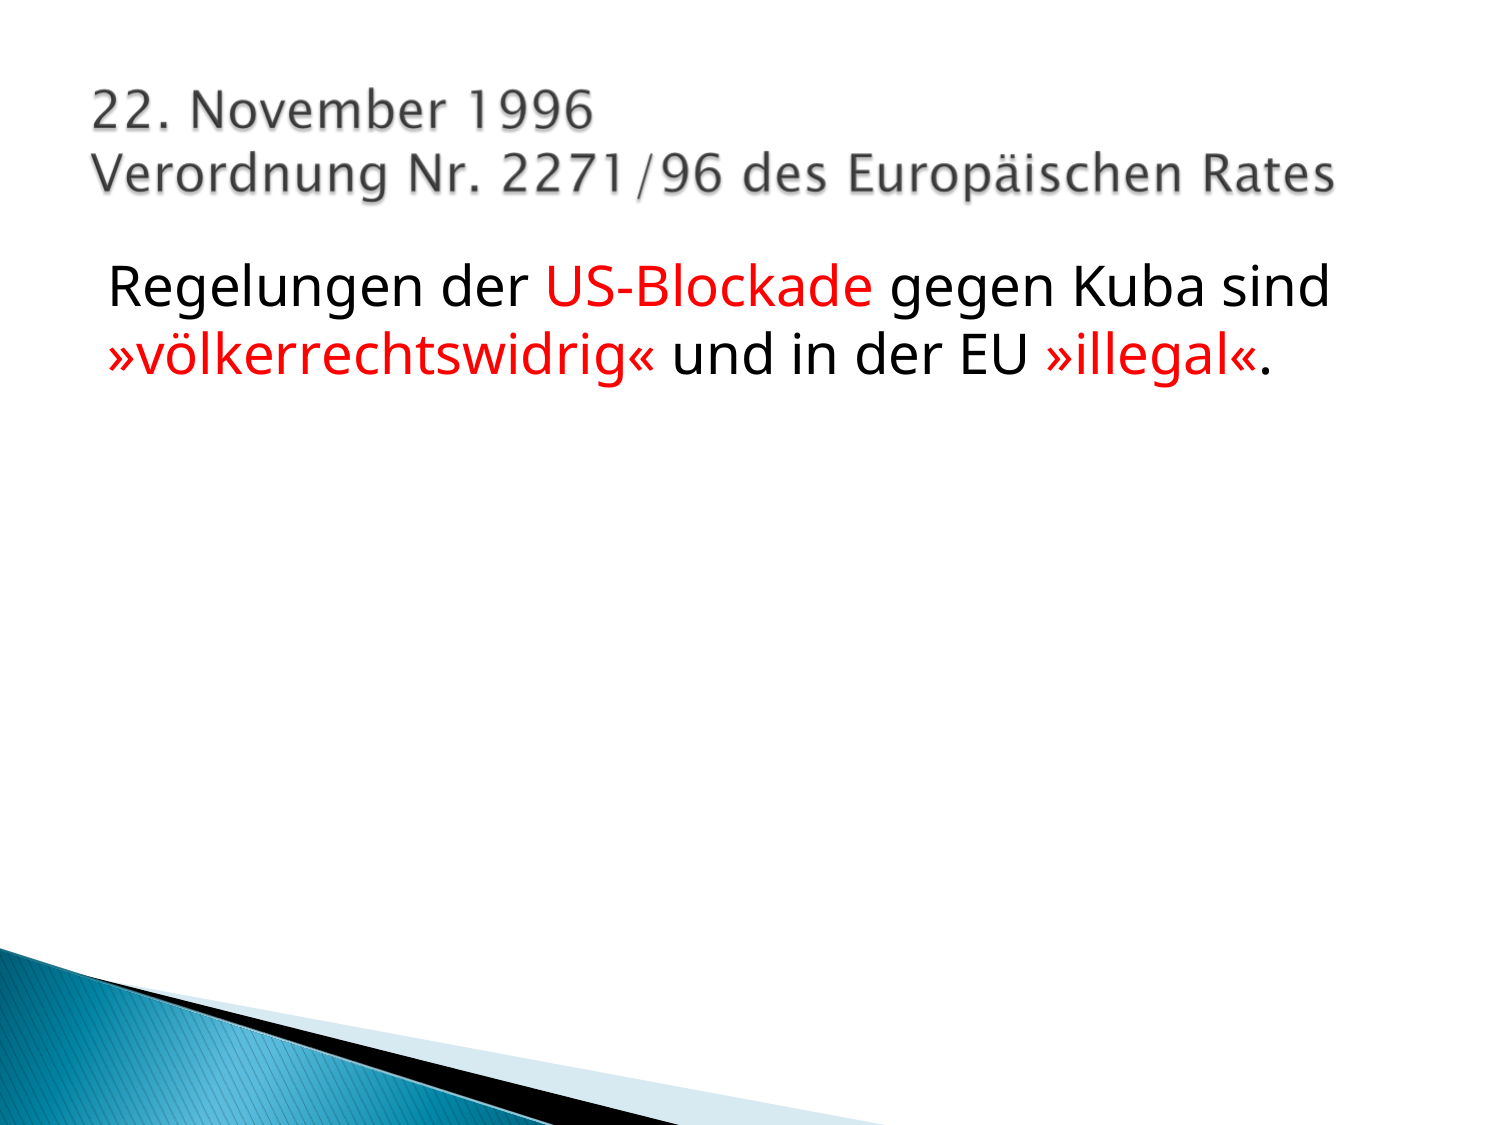

# Regelungen der US-Blockade gegen Kuba sind »völkerrechtswidrig« und in der EU »illegal«.